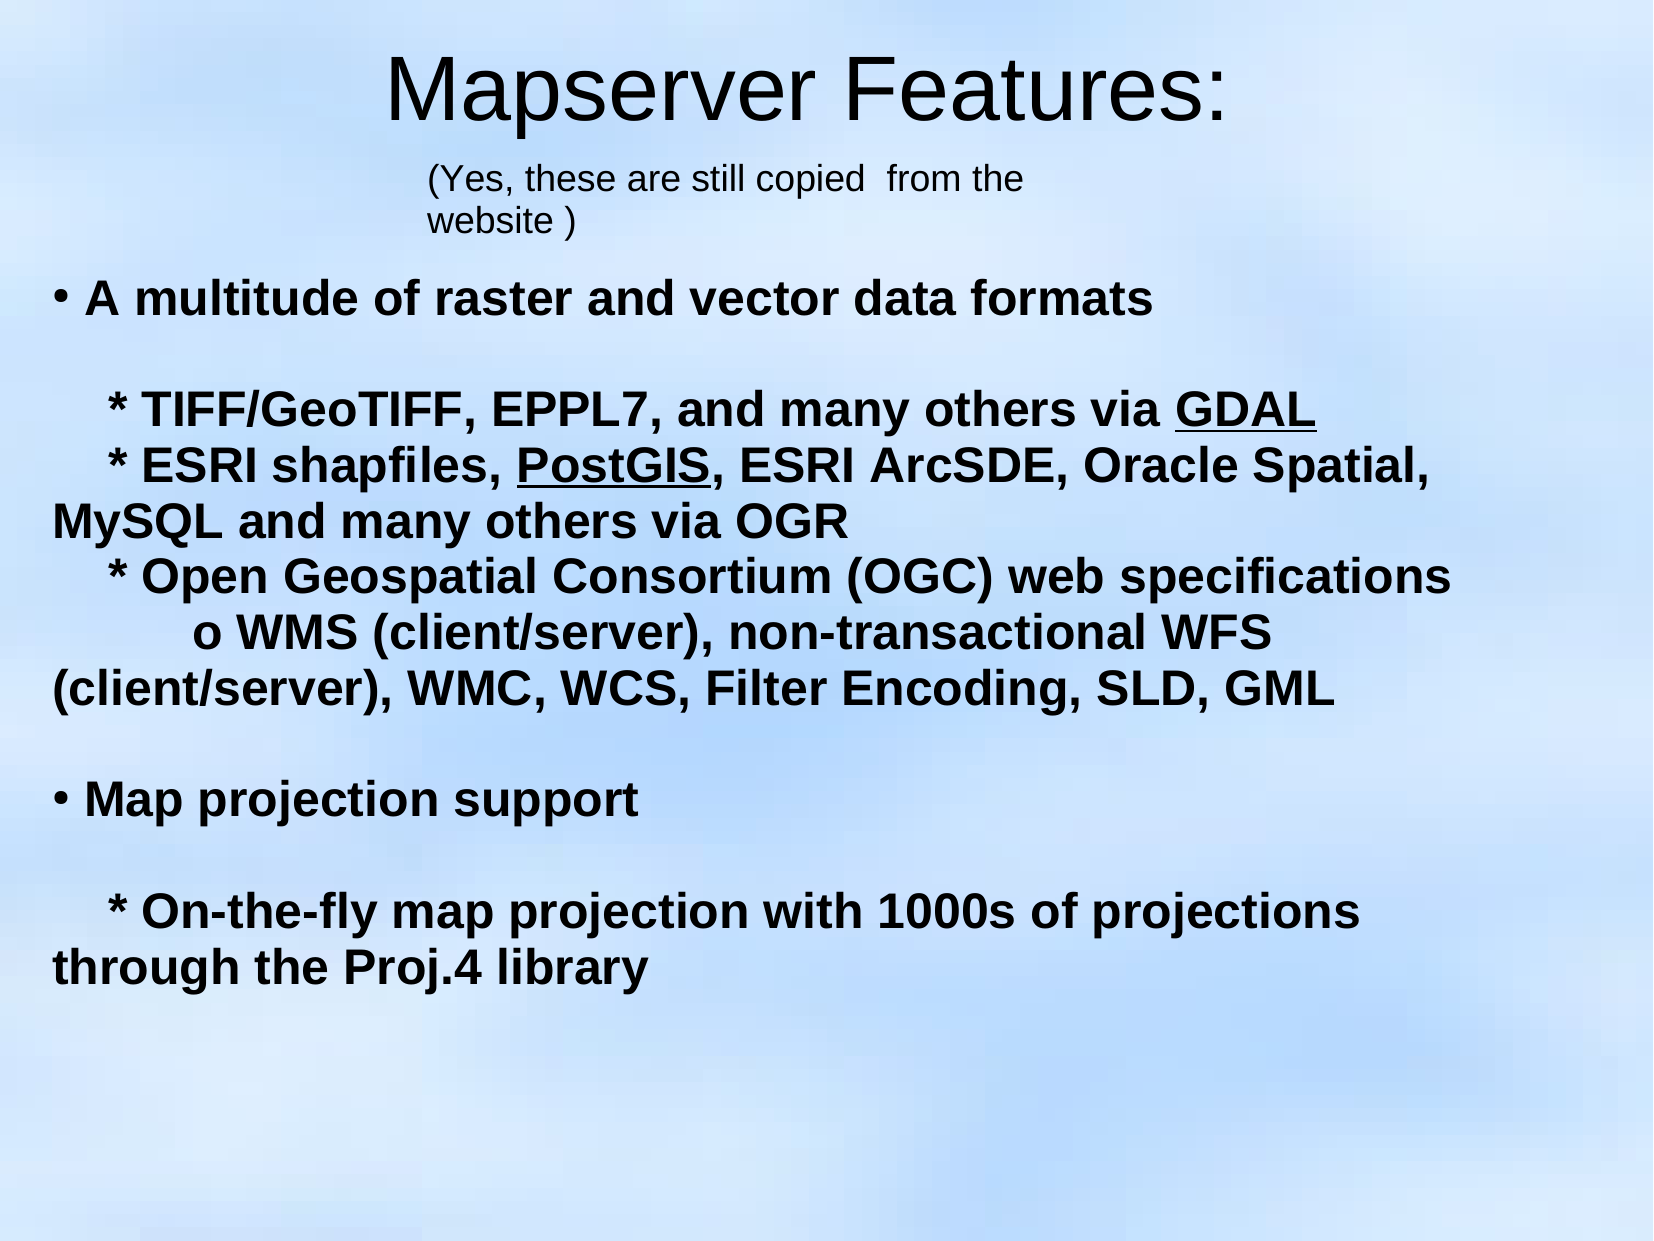

Mapserver Features:
(Yes, these are still copied from the website )
 A multitude of raster and vector data formats
 * TIFF/GeoTIFF, EPPL7, and many others via GDAL
 * ESRI shapfiles, PostGIS, ESRI ArcSDE, Oracle Spatial, MySQL and many others via OGR
 * Open Geospatial Consortium (OGC) web specifications
 o WMS (client/server), non-transactional WFS (client/server), WMC, WCS, Filter Encoding, SLD, GML
 Map projection support
 * On-the-fly map projection with 1000s of projections through the Proj.4 library